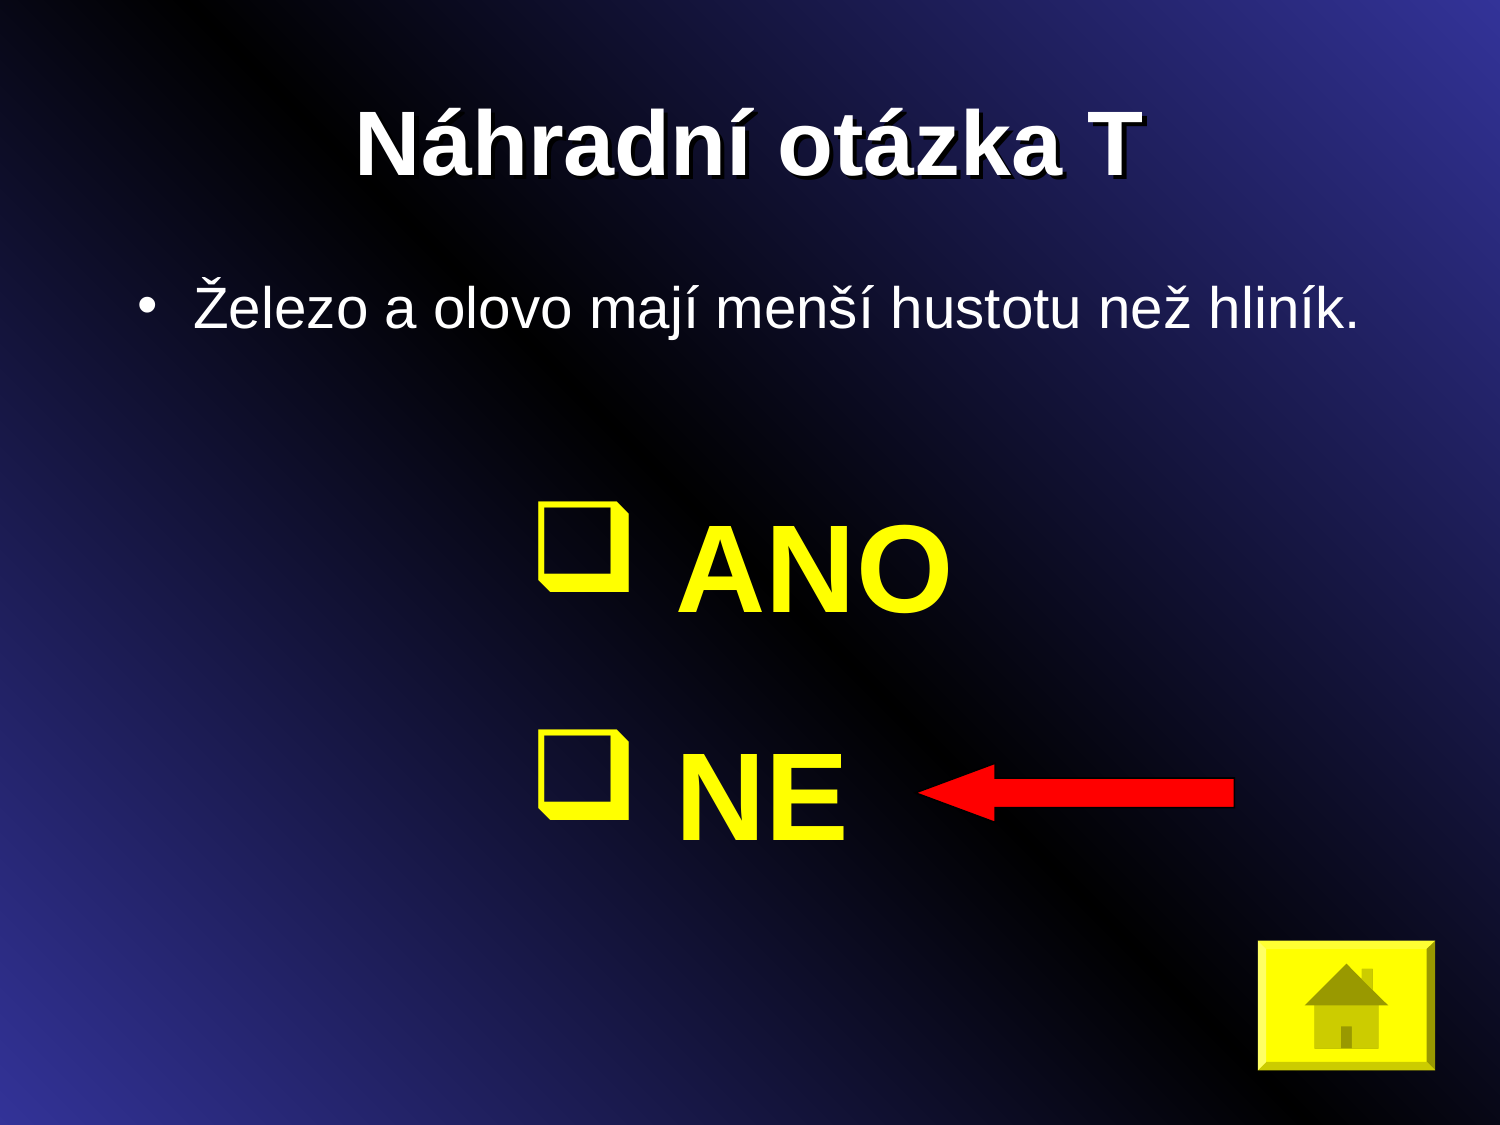

# Náhradní otázka T
Železo a olovo mají menší hustotu než hliník.
 ANO
 NE